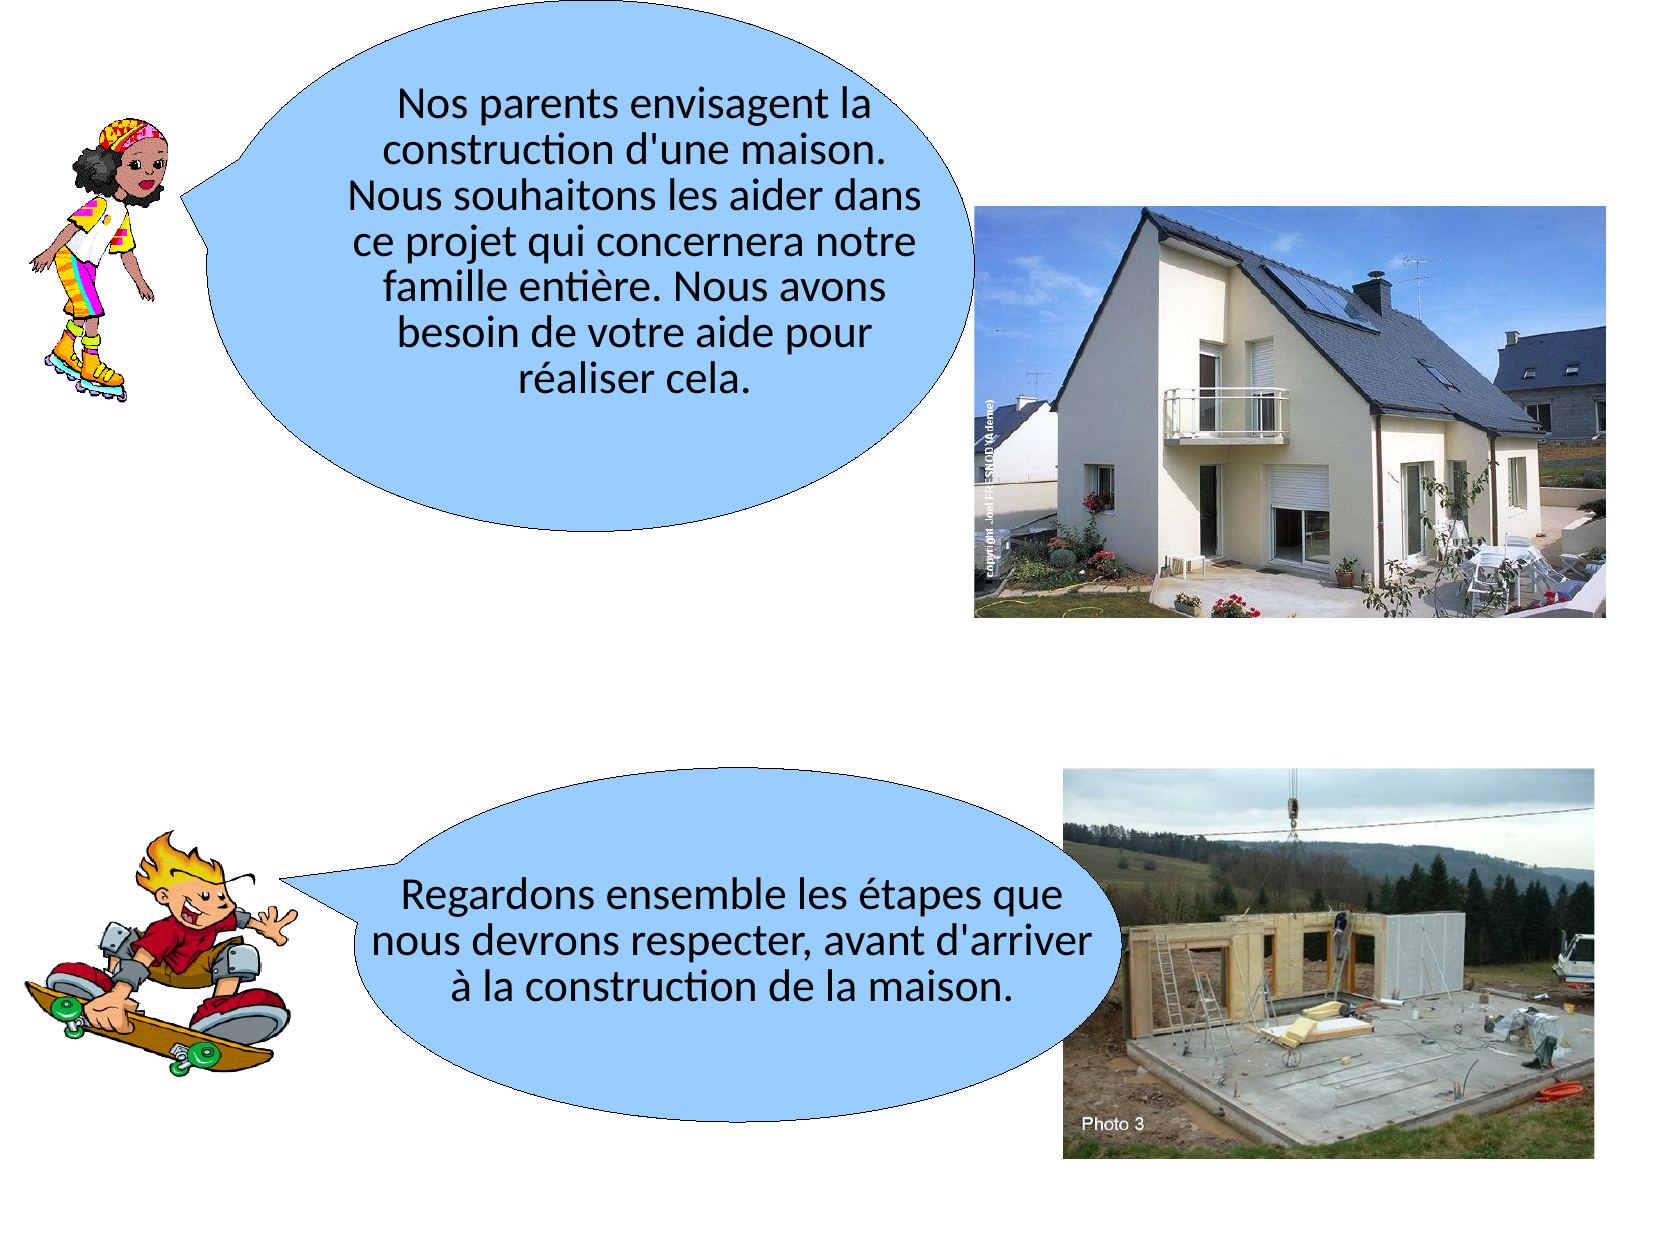

Nos parents envisagent la construction d'une maison. Nous souhaitons les aider dans ce projet qui concernera notre famille entière. Nous avons besoin de votre aide pour réaliser cela.
Regardons ensemble les étapes que nous devrons respecter, avant d'arriver à la construction de la maison.